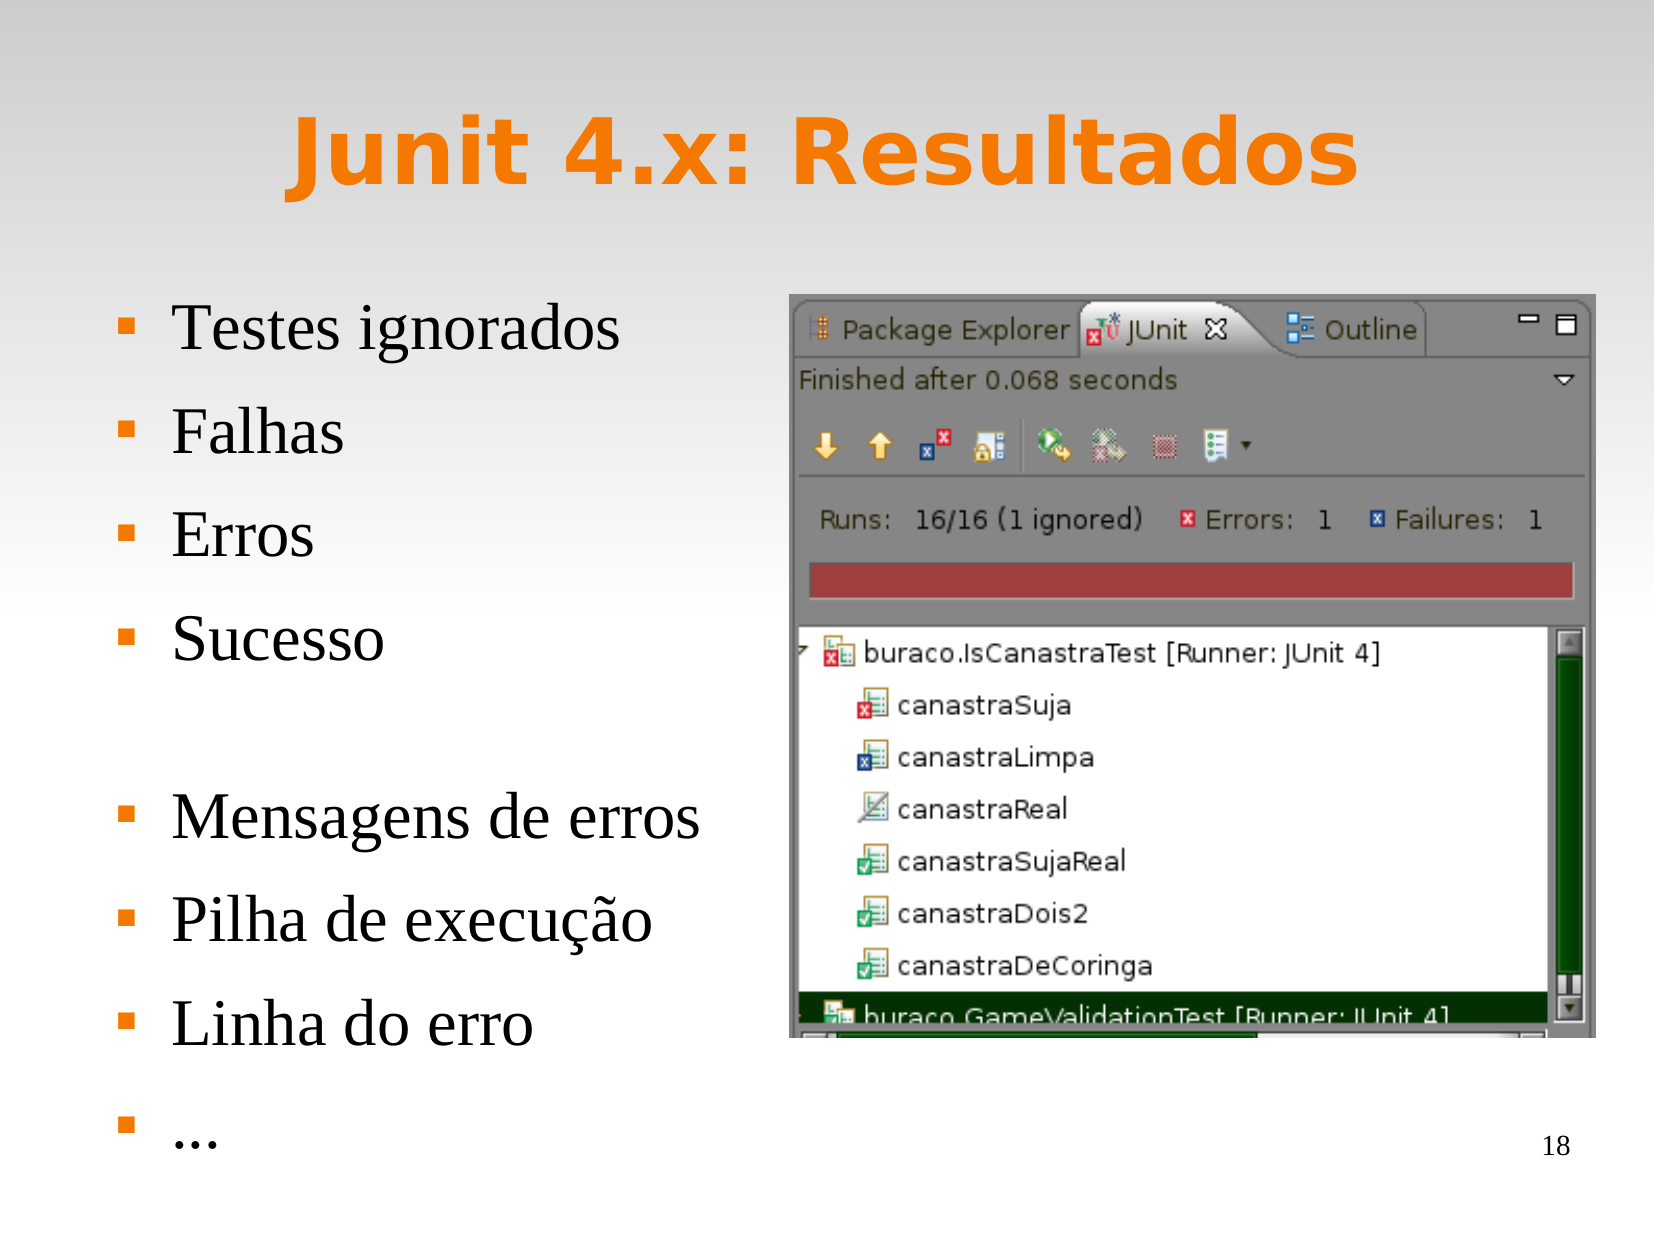

# Junit 4.x: Resultados
Testes ignorados
Falhas
Erros
Sucesso
Mensagens de erros
Pilha de execução
Linha do erro
...
18